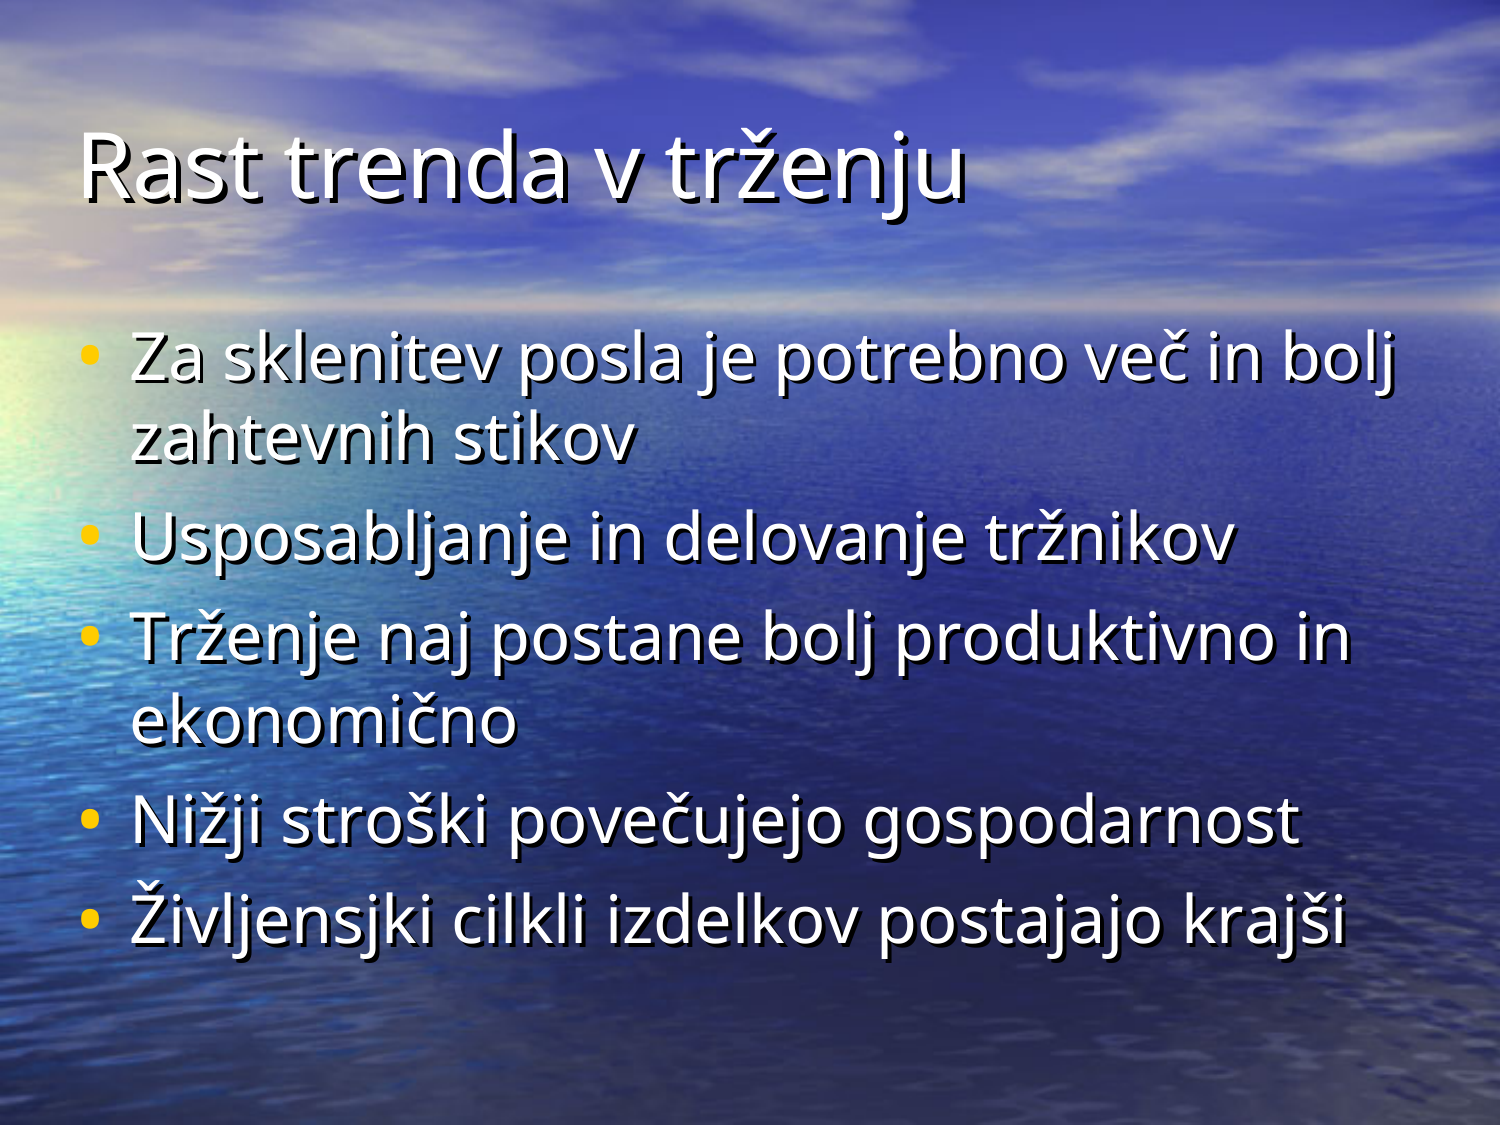

# Rast trenda v trženju
Za sklenitev posla je potrebno več in bolj zahtevnih stikov
Usposabljanje in delovanje tržnikov
Trženje naj postane bolj produktivno in ekonomično
Nižji stroški povečujejo gospodarnost
Življensjki cilkli izdelkov postajajo krajši